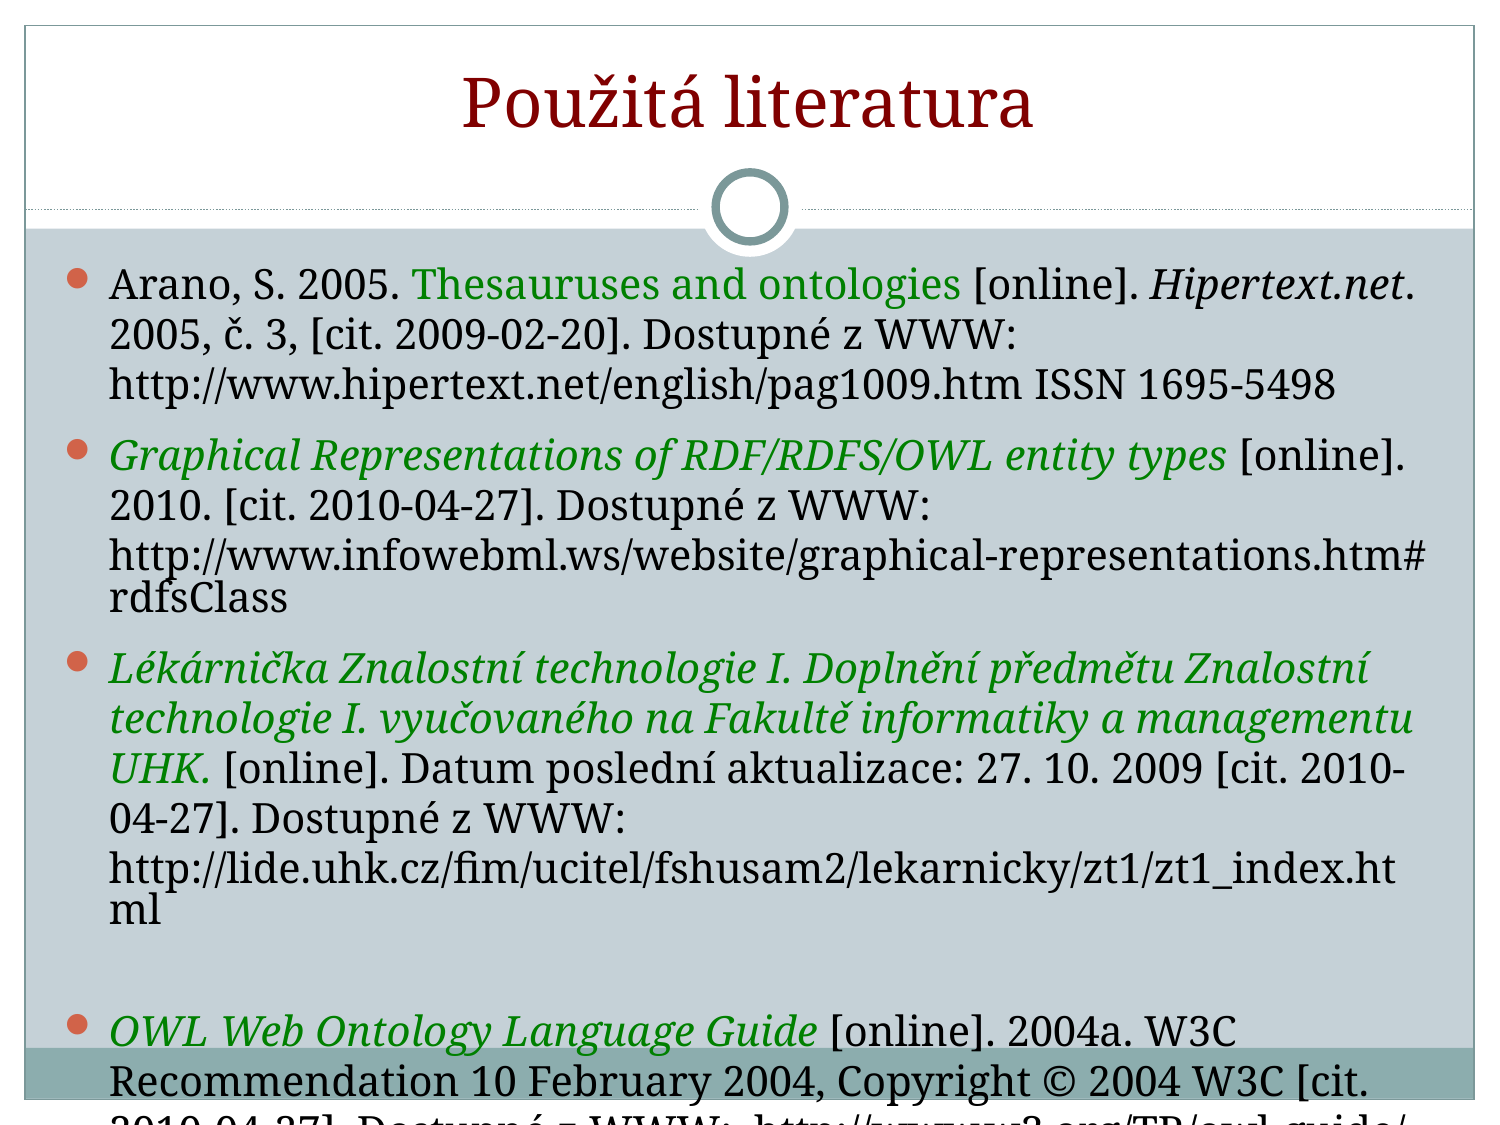

# Použitá literatura
Arano, S. 2005. Thesauruses and ontologies [online]. Hipertext.net. 2005, č. 3, [cit. 2009-02-20]. Dostupné z WWW: http://www.hipertext.net/english/pag1009.htm ISSN 1695-5498
Graphical Representations of RDF/RDFS/OWL entity types [online]. 2010. [cit. 2010-04-27]. Dostupné z WWW: http://www.infowebml.ws/website/graphical-representations.htm#rdfsClass
Lékárnička Znalostní technologie I. Doplnění předmětu Znalostní technologie I. vyučovaného na Fakultě informatiky a managementu UHK. [online]. Datum poslední aktualizace: 27. 10. 2009 [cit. 2010-04-27]. Dostupné z WWW: http://lide.uhk.cz/fim/ucitel/fshusam2/lekarnicky/zt1/zt1_index.html
OWL Web Ontology Language Guide [online]. 2004a. W3C Recommendation 10 February 2004, Copyright © 2004 W3C [cit. 2010-04-27]. Dostupné z WWW: http://www.w3.org/TR/owl-guide/